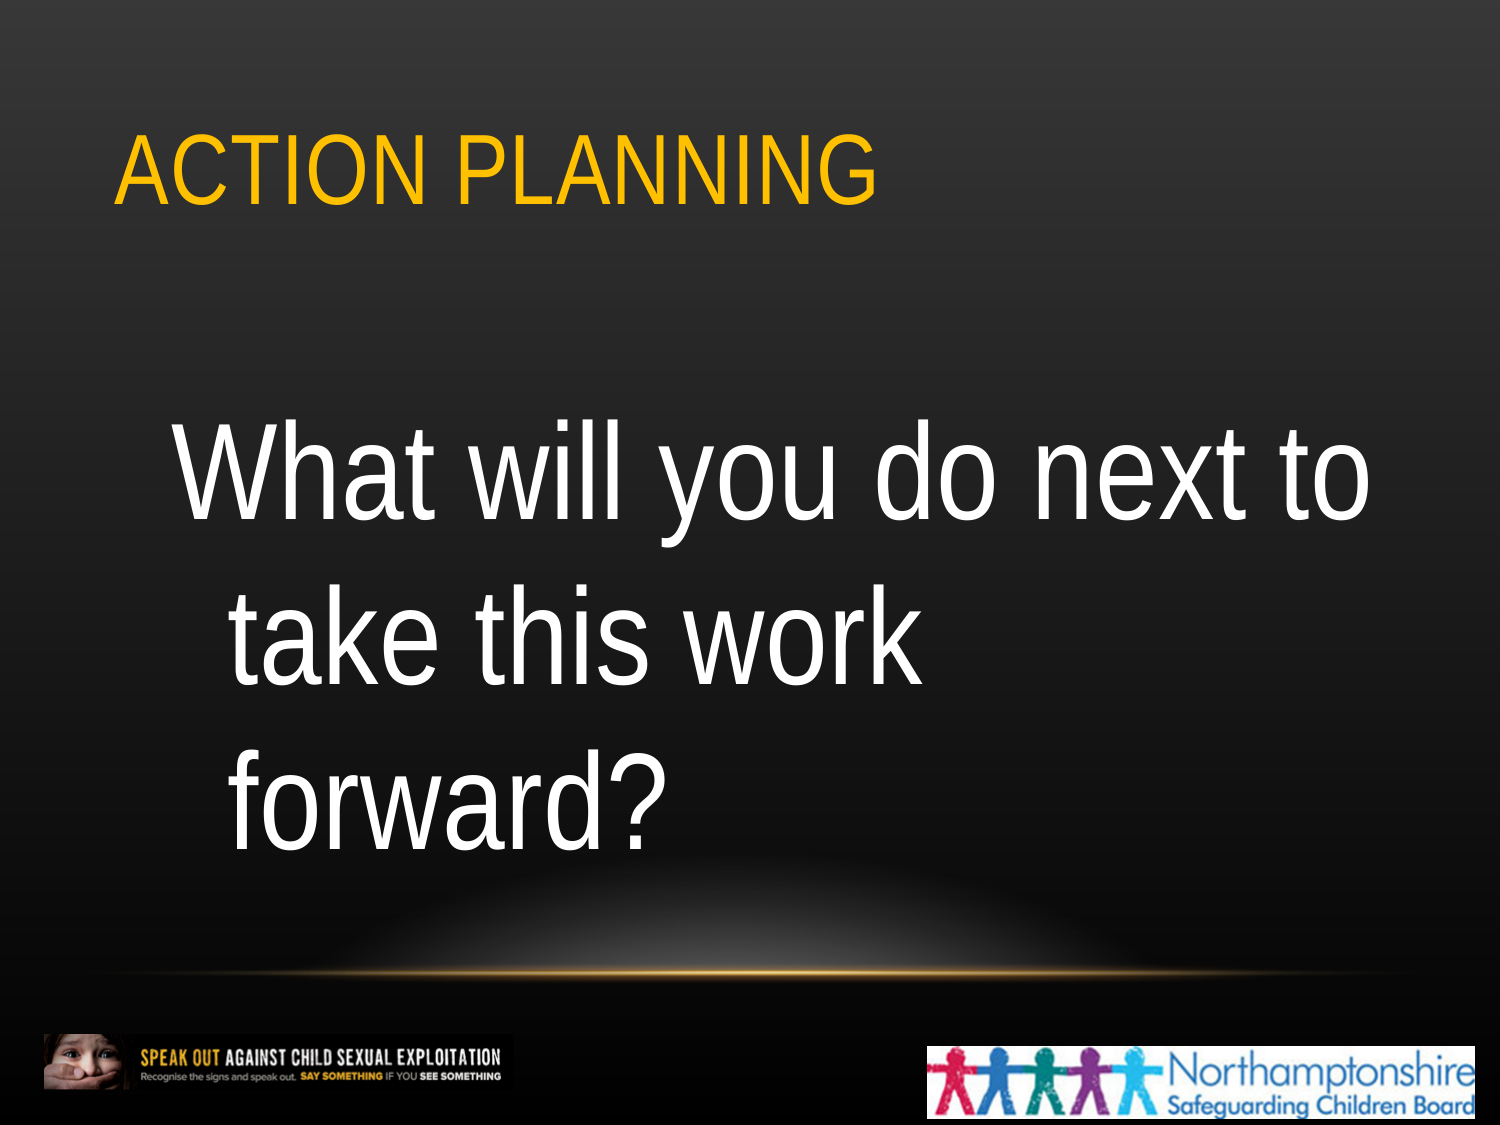

# Action planning
What will you do next to take this work forward?